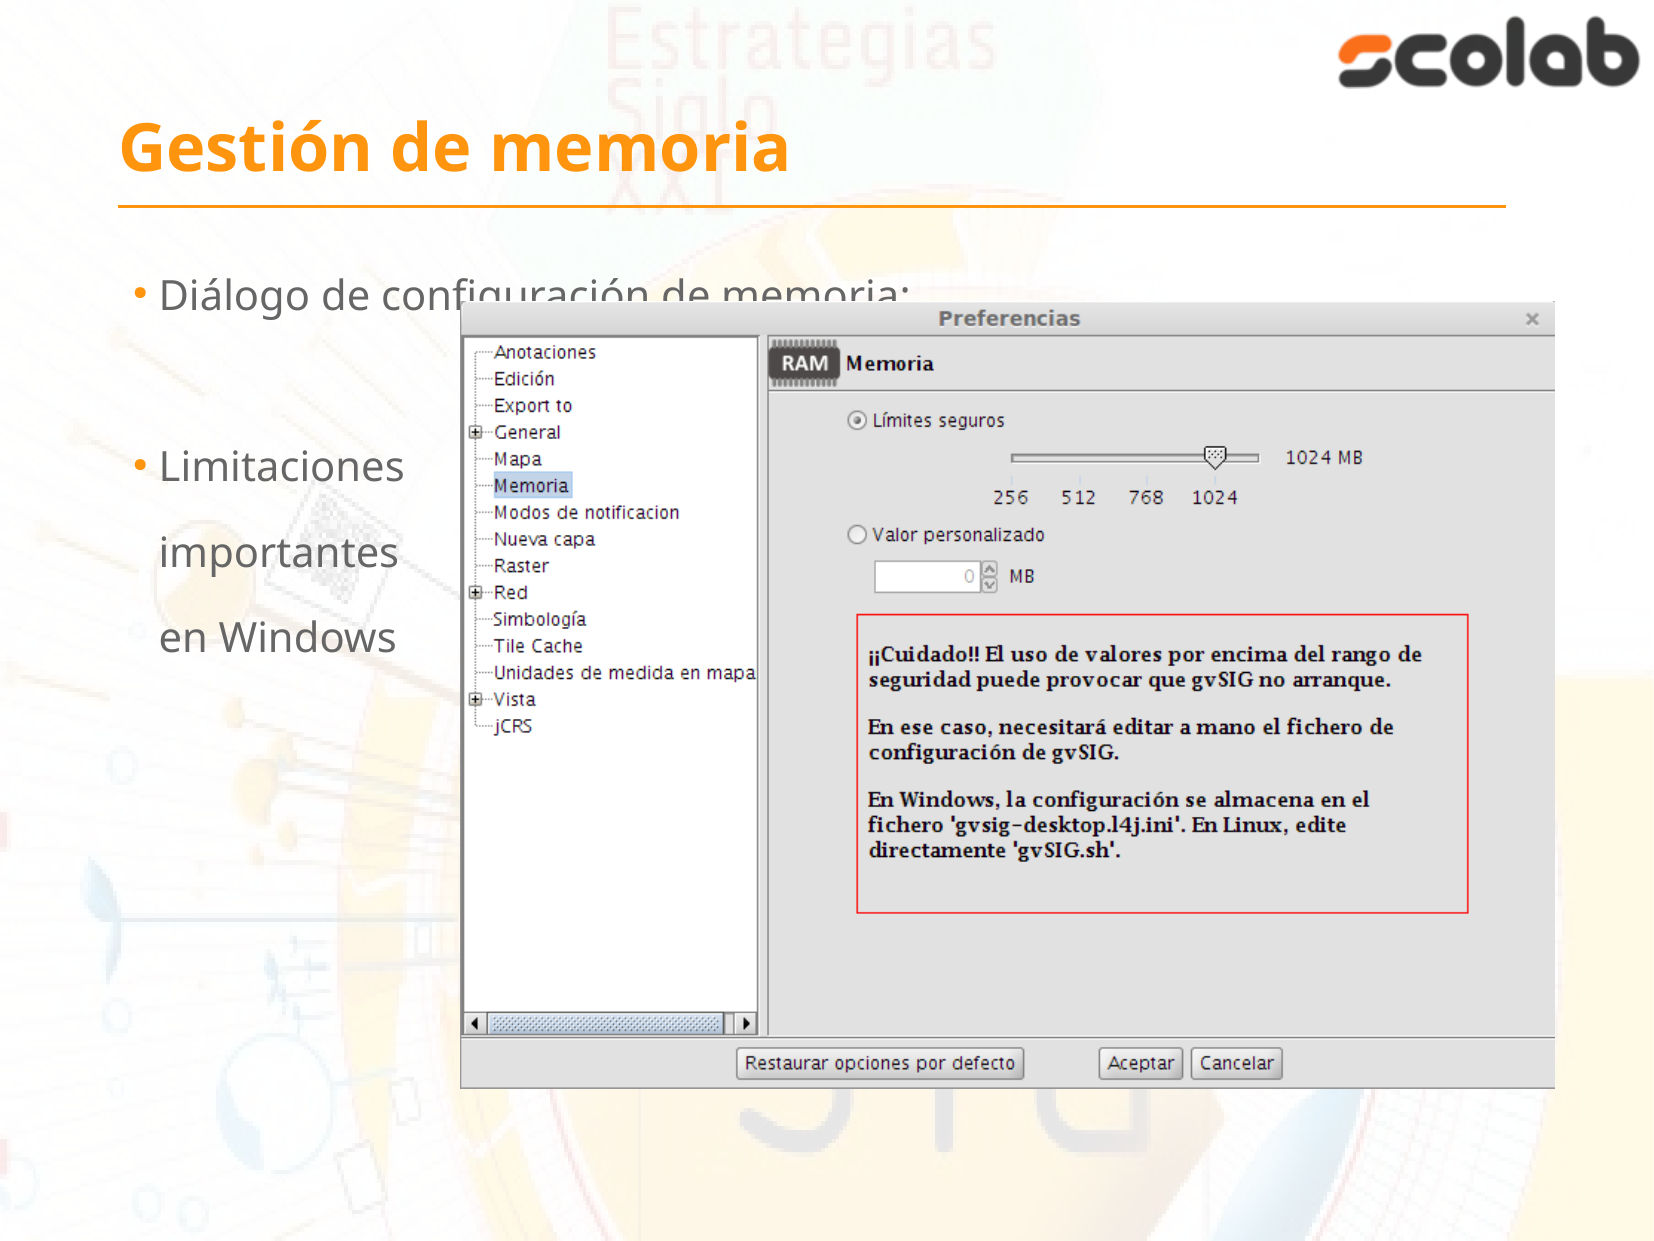

# Gestión de memoria
 Diálogo de configuración de memoria:
 Limitaciones
 importantes
 en Windows